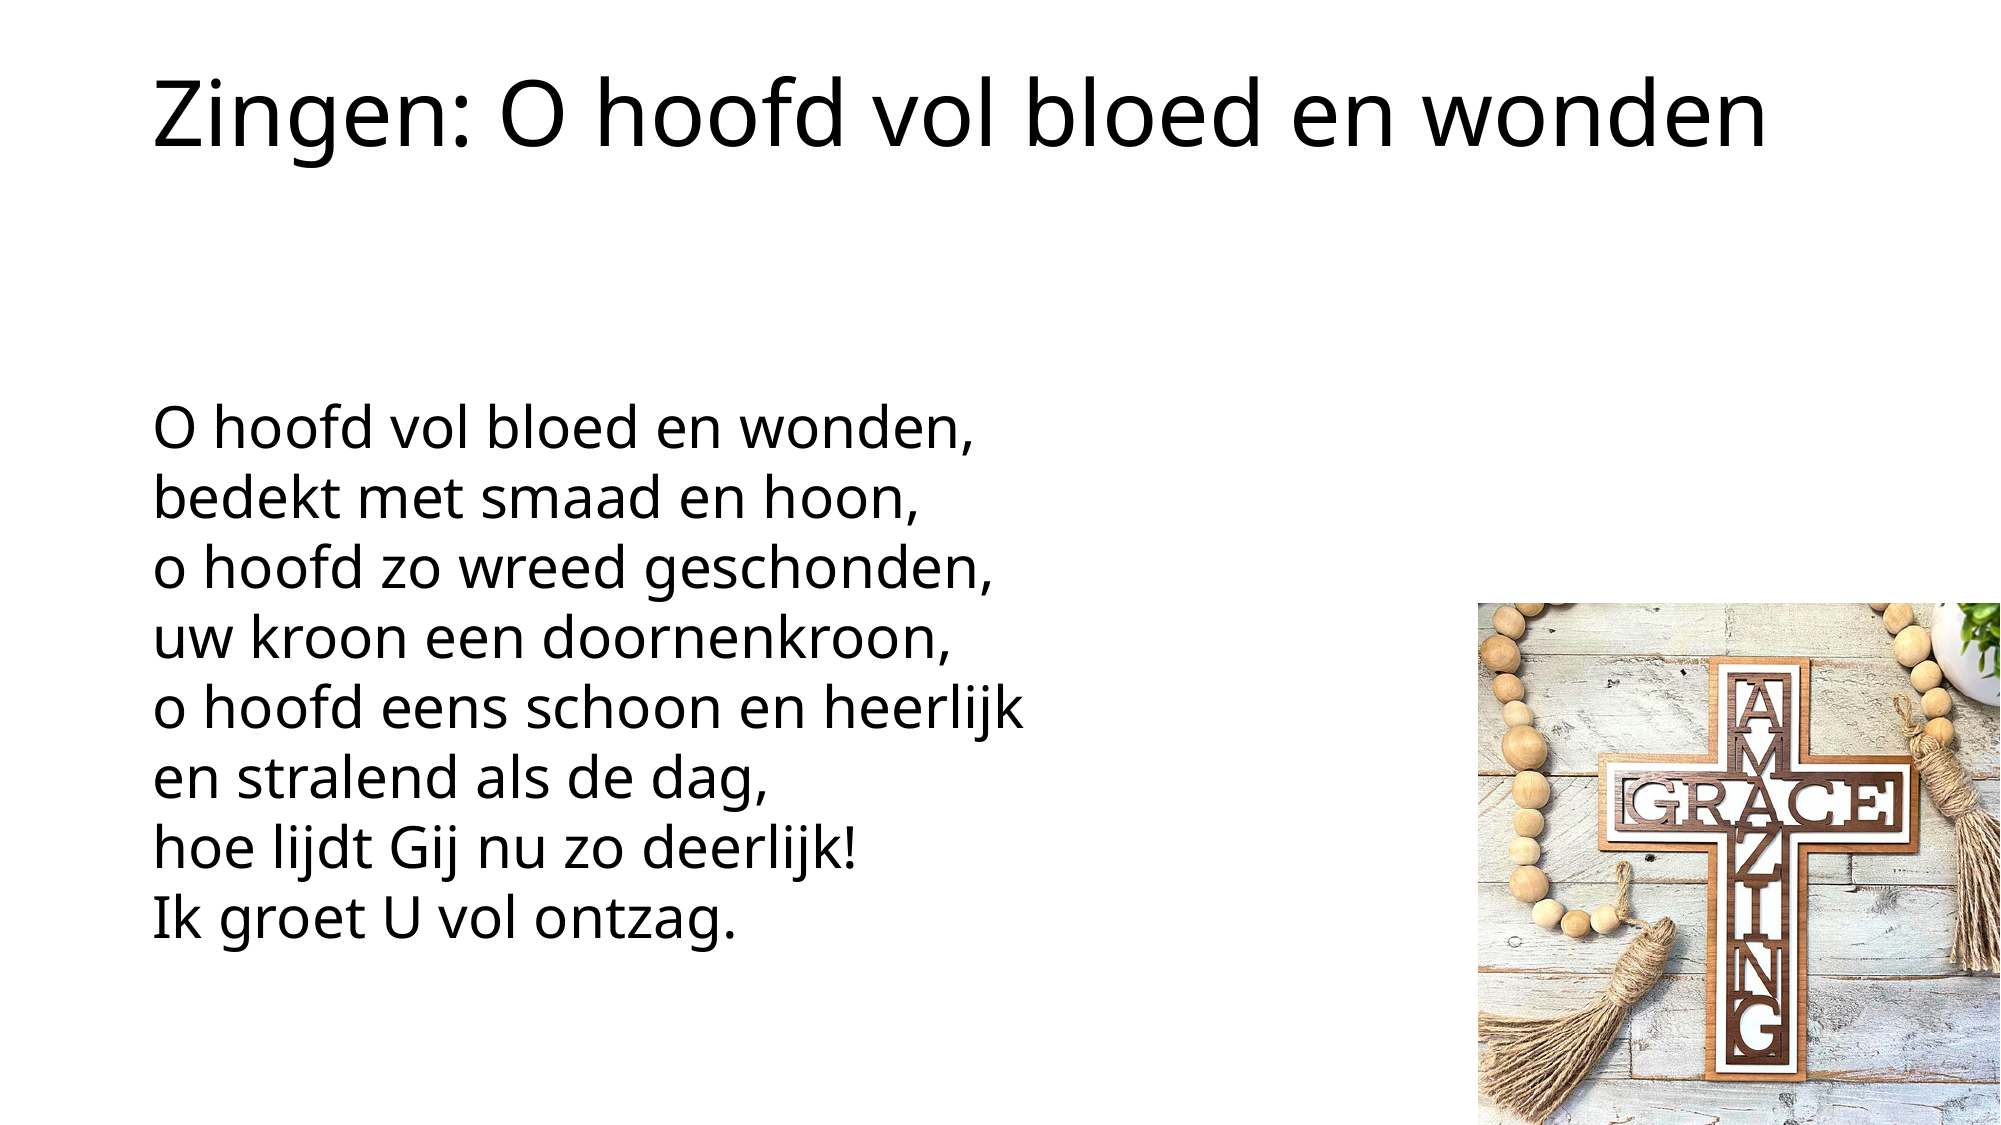

# Zingen: O hoofd vol bloed en wonden
O hoofd vol bloed en wonden,
bedekt met smaad en hoon,
o hoofd zo wreed geschonden,
uw kroon een doornenkroon,
o hoofd eens schoon en heerlijk
en stralend als de dag,
hoe lijdt Gij nu zo deerlijk!
Ik groet U vol ontzag.